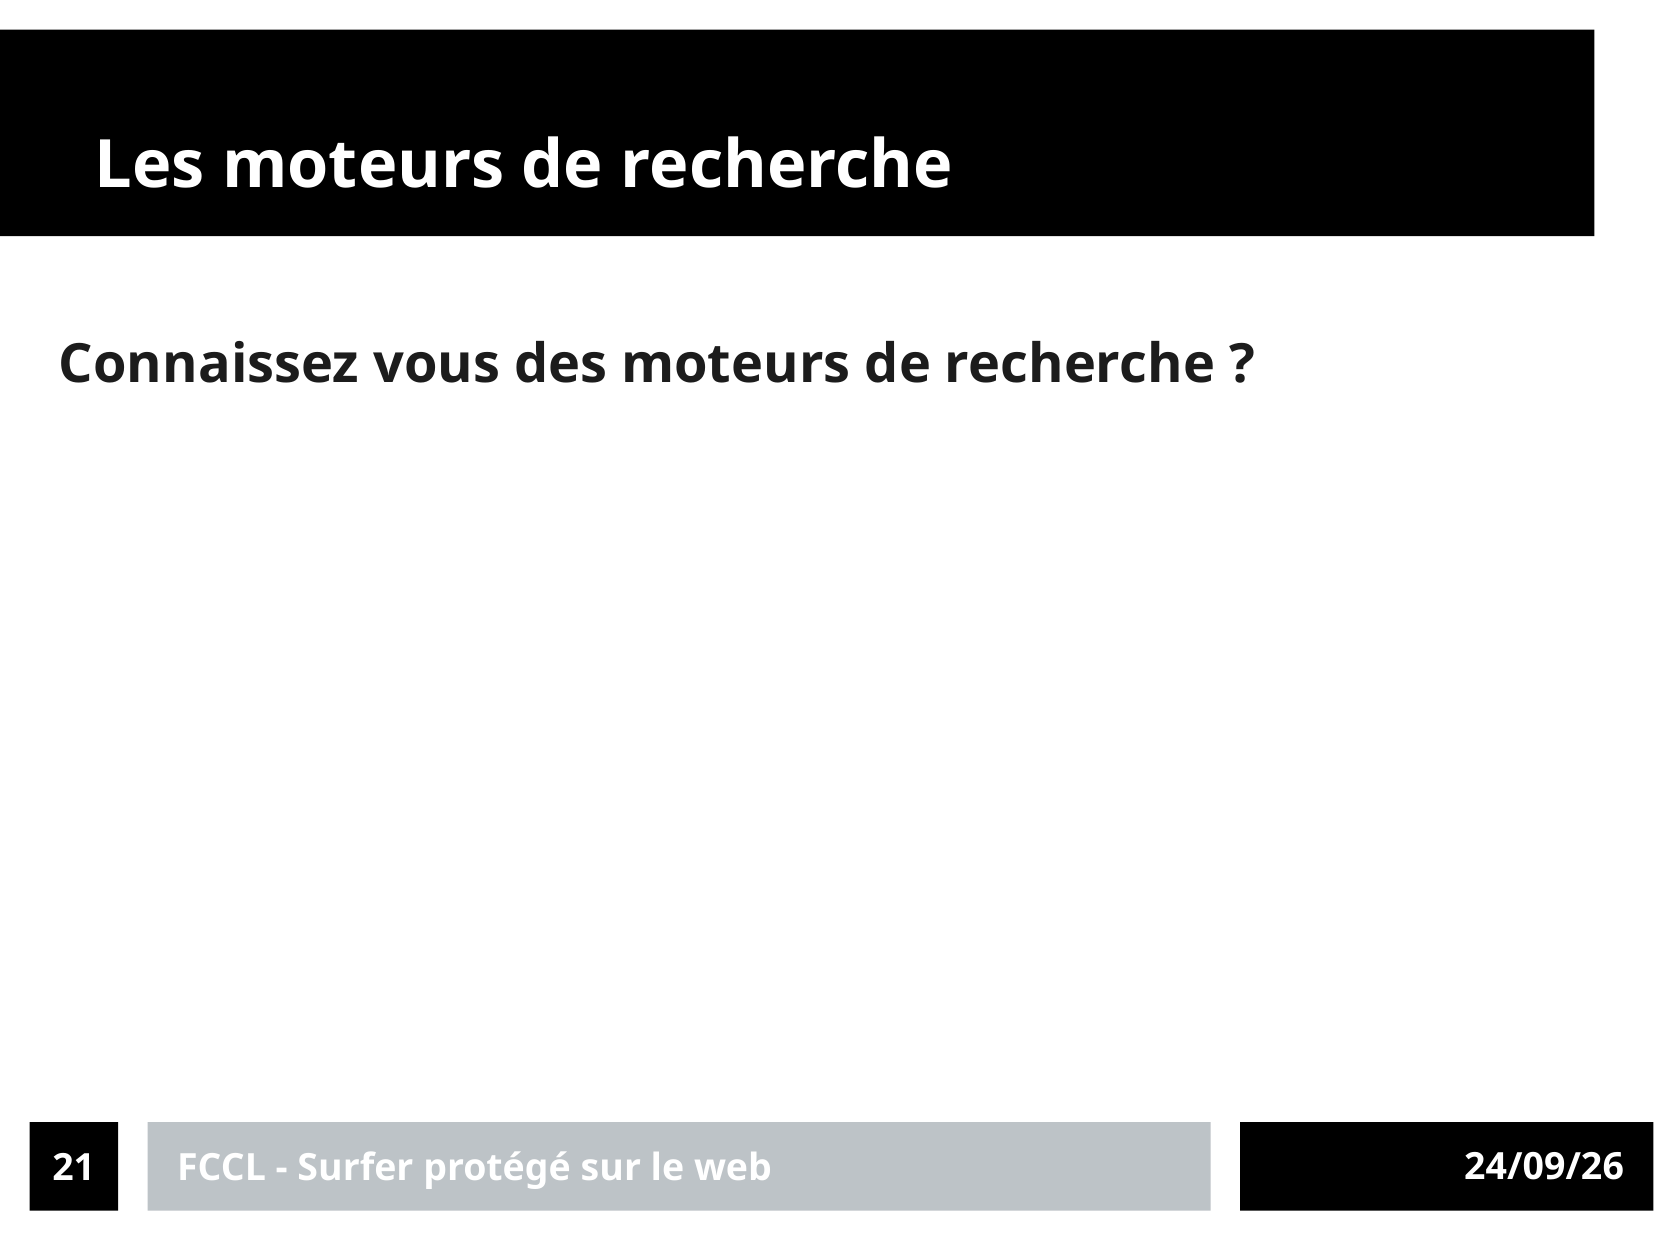

# Les moteurs de recherche
Connaissez vous des moteurs de recherche ?
21
FCCL - Surfer protégé sur le web